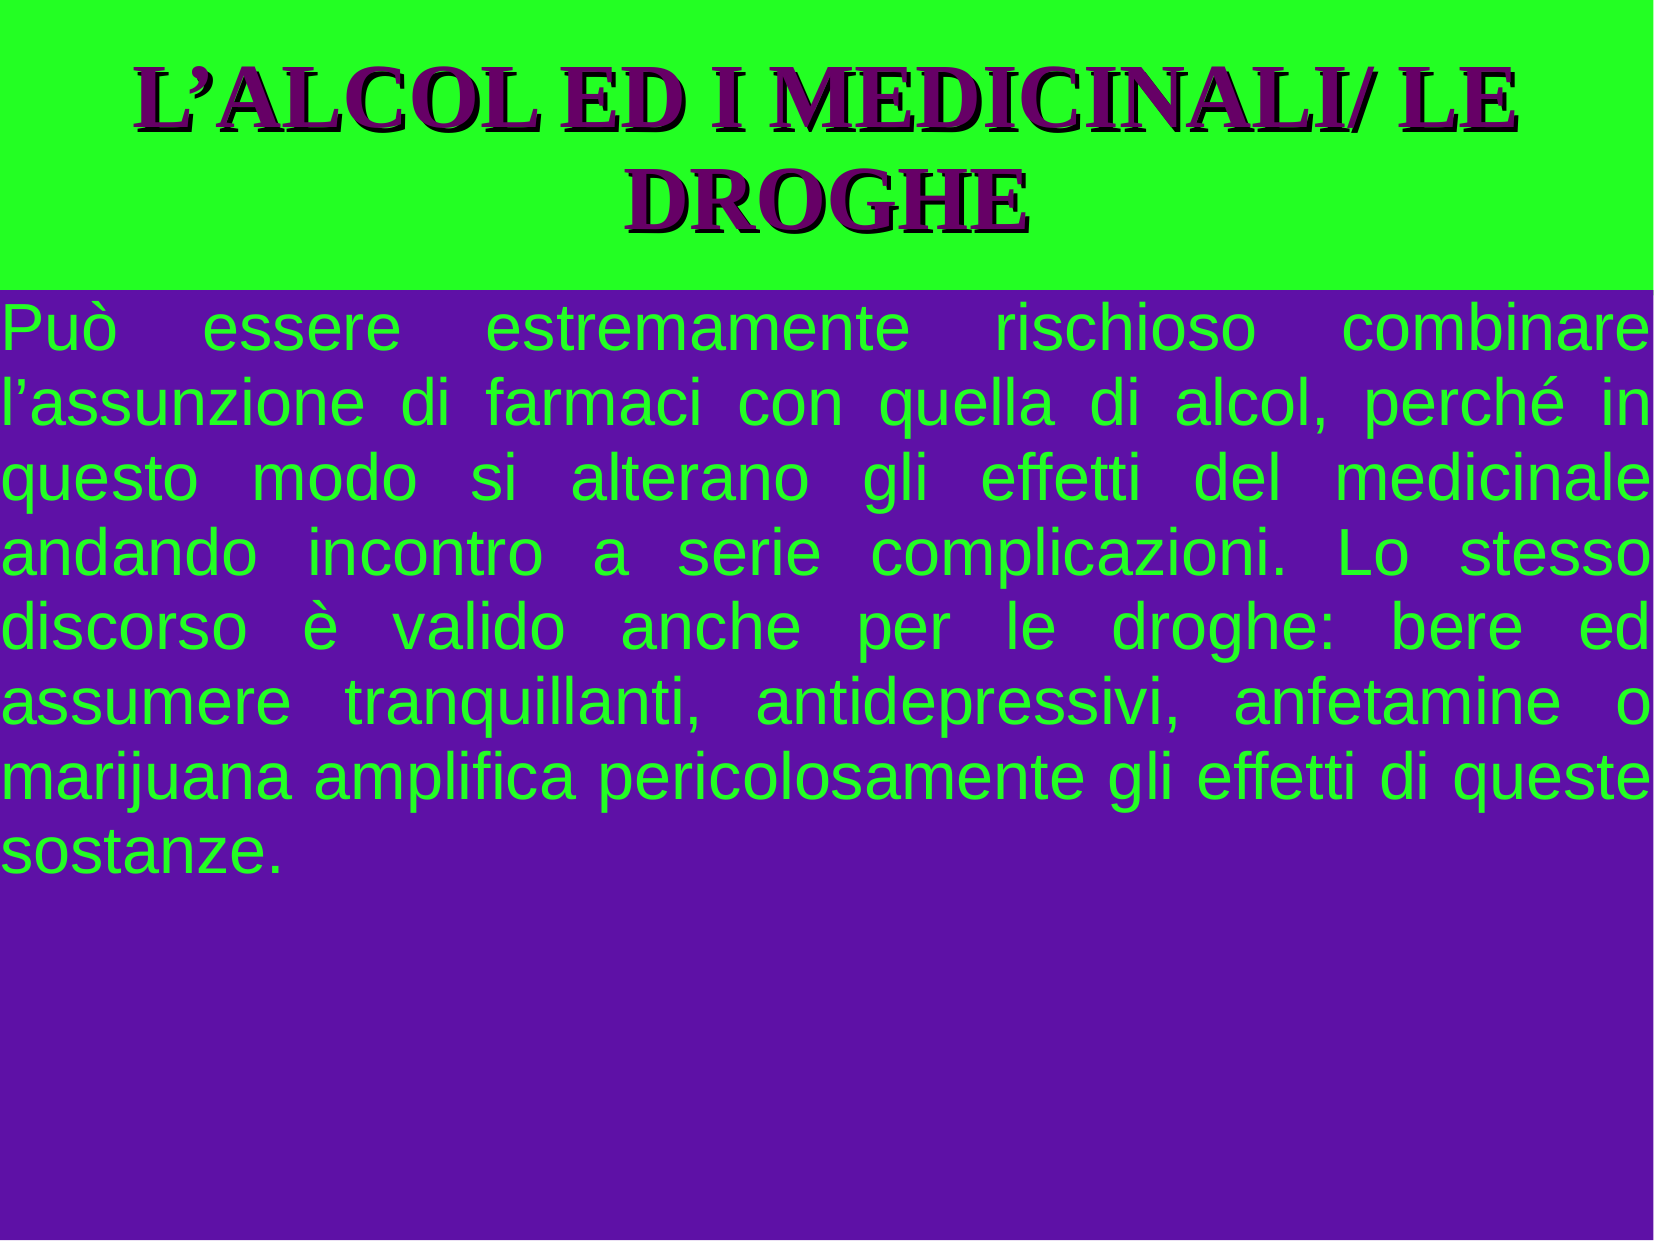

# L’ALCOL ED I MEDICINALI/ LE DROGHE
Può essere estremamente rischioso combinare l’assunzione di farmaci con quella di alcol, perché in questo modo si alterano gli effetti del medicinale andando incontro a serie complicazioni. Lo stesso discorso è valido anche per le droghe: bere ed assumere tranquillanti, antidepressivi, anfetamine o marijuana amplifica pericolosamente gli effetti di queste sostanze.